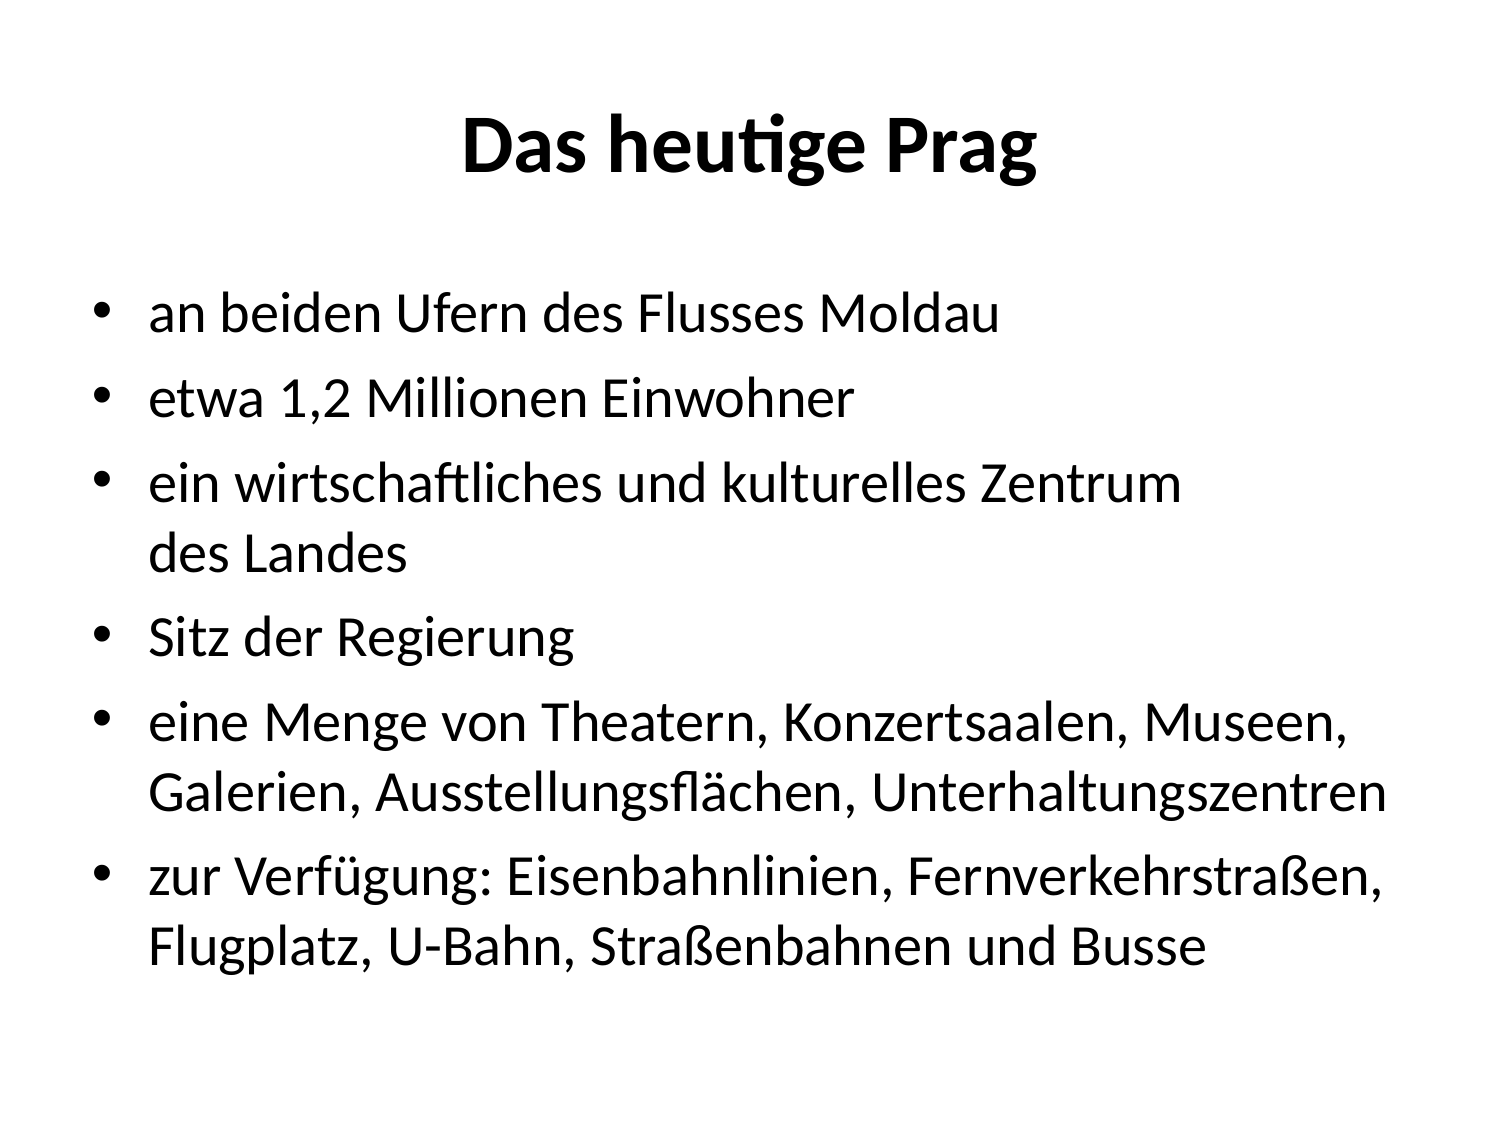

# Das heutige Prag
an beiden Ufern des Flusses Moldau
etwa 1,2 Millionen Einwohner
ein wirtschaftliches und kulturelles Zentrum
des Landes
Sitz der Regierung
eine Menge von Theatern, Konzertsaalen, Museen, Galerien, Ausstellungsflächen, Unterhaltungszentren
zur Verfügung: Eisenbahnlinien, Fernverkehrstraßen, Flugplatz, U-Bahn, Straßenbahnen und Busse